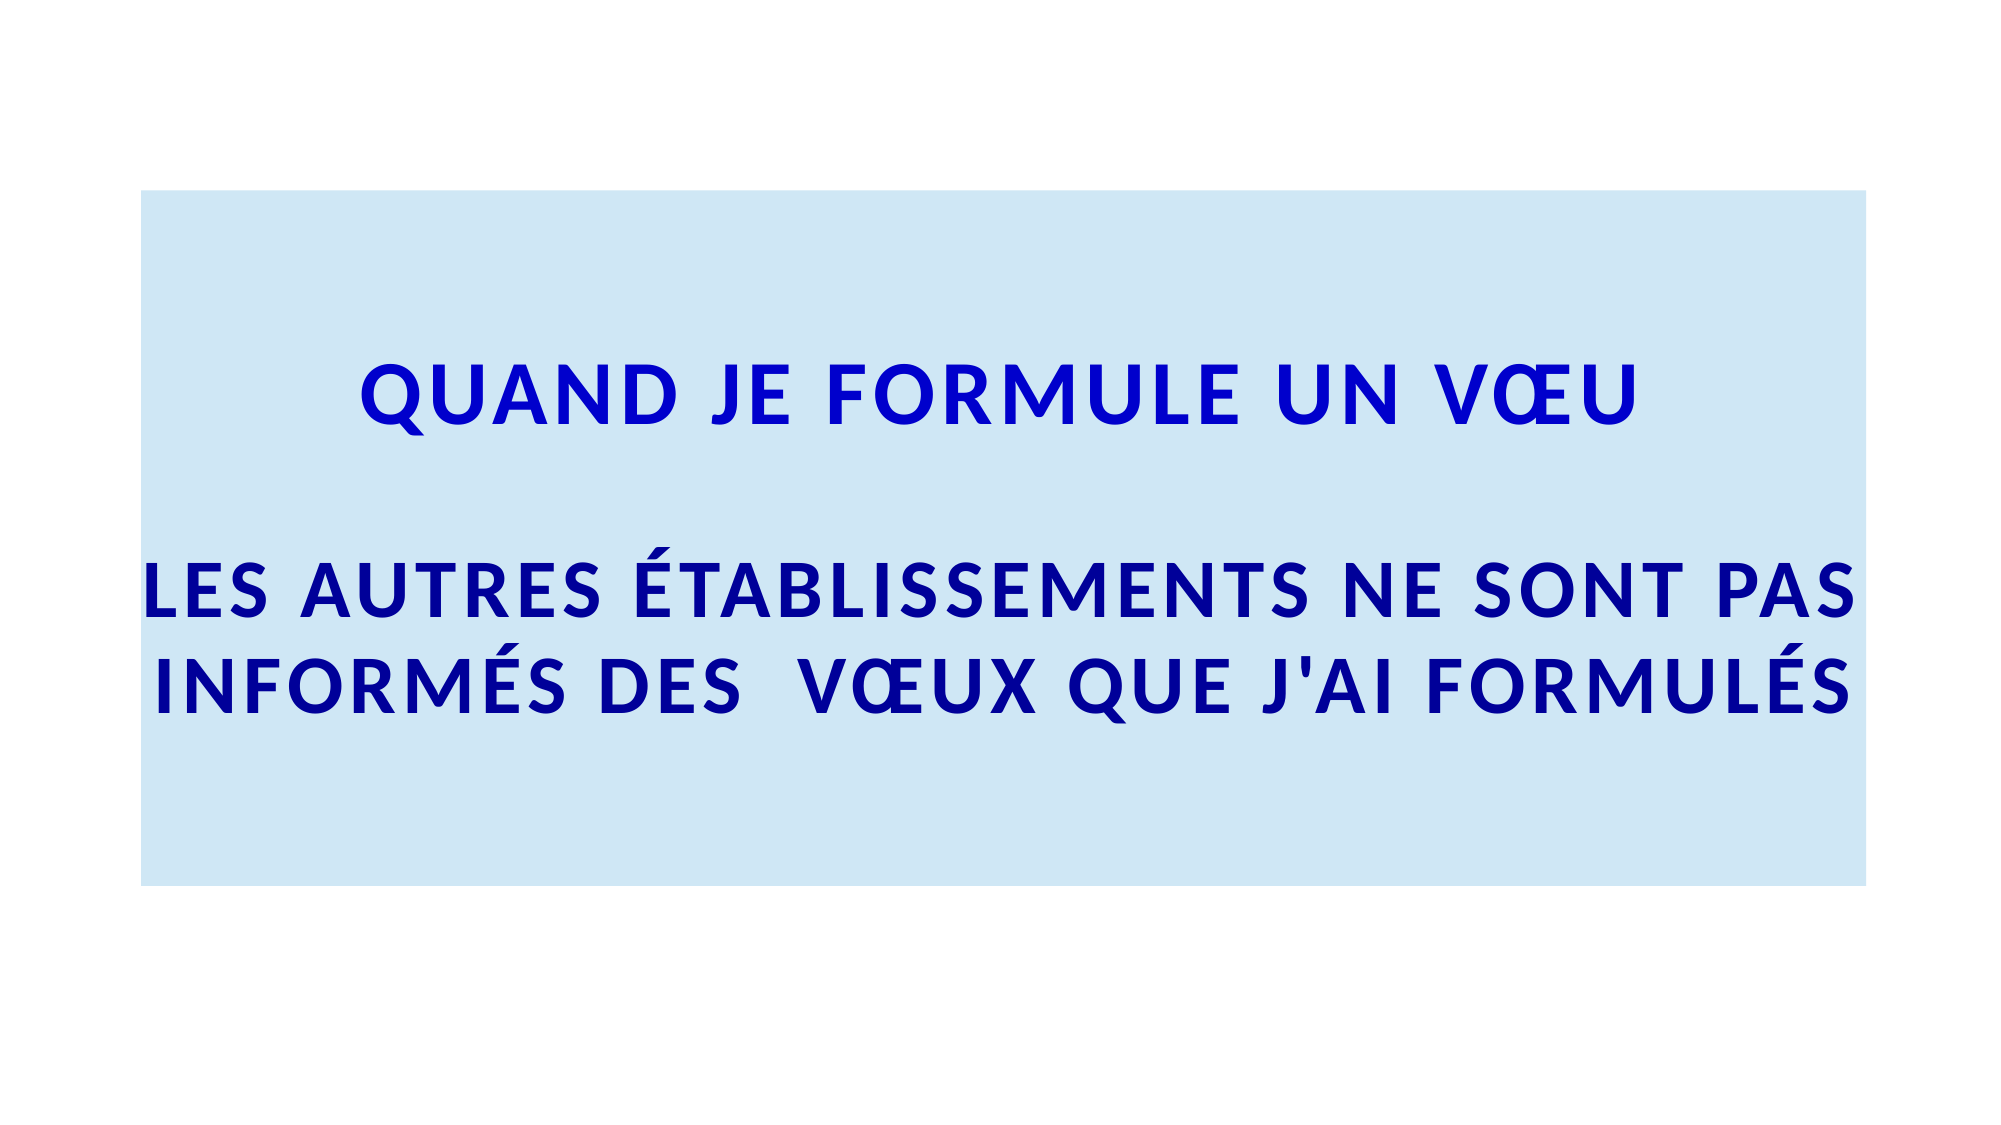

# QUAND JE FORMULE UN VŒU LES AUTRES ÉTABLISSEMENTS NE SONT PAS INFORMÉS DES VŒUX QUE J'AI FORMULÉS